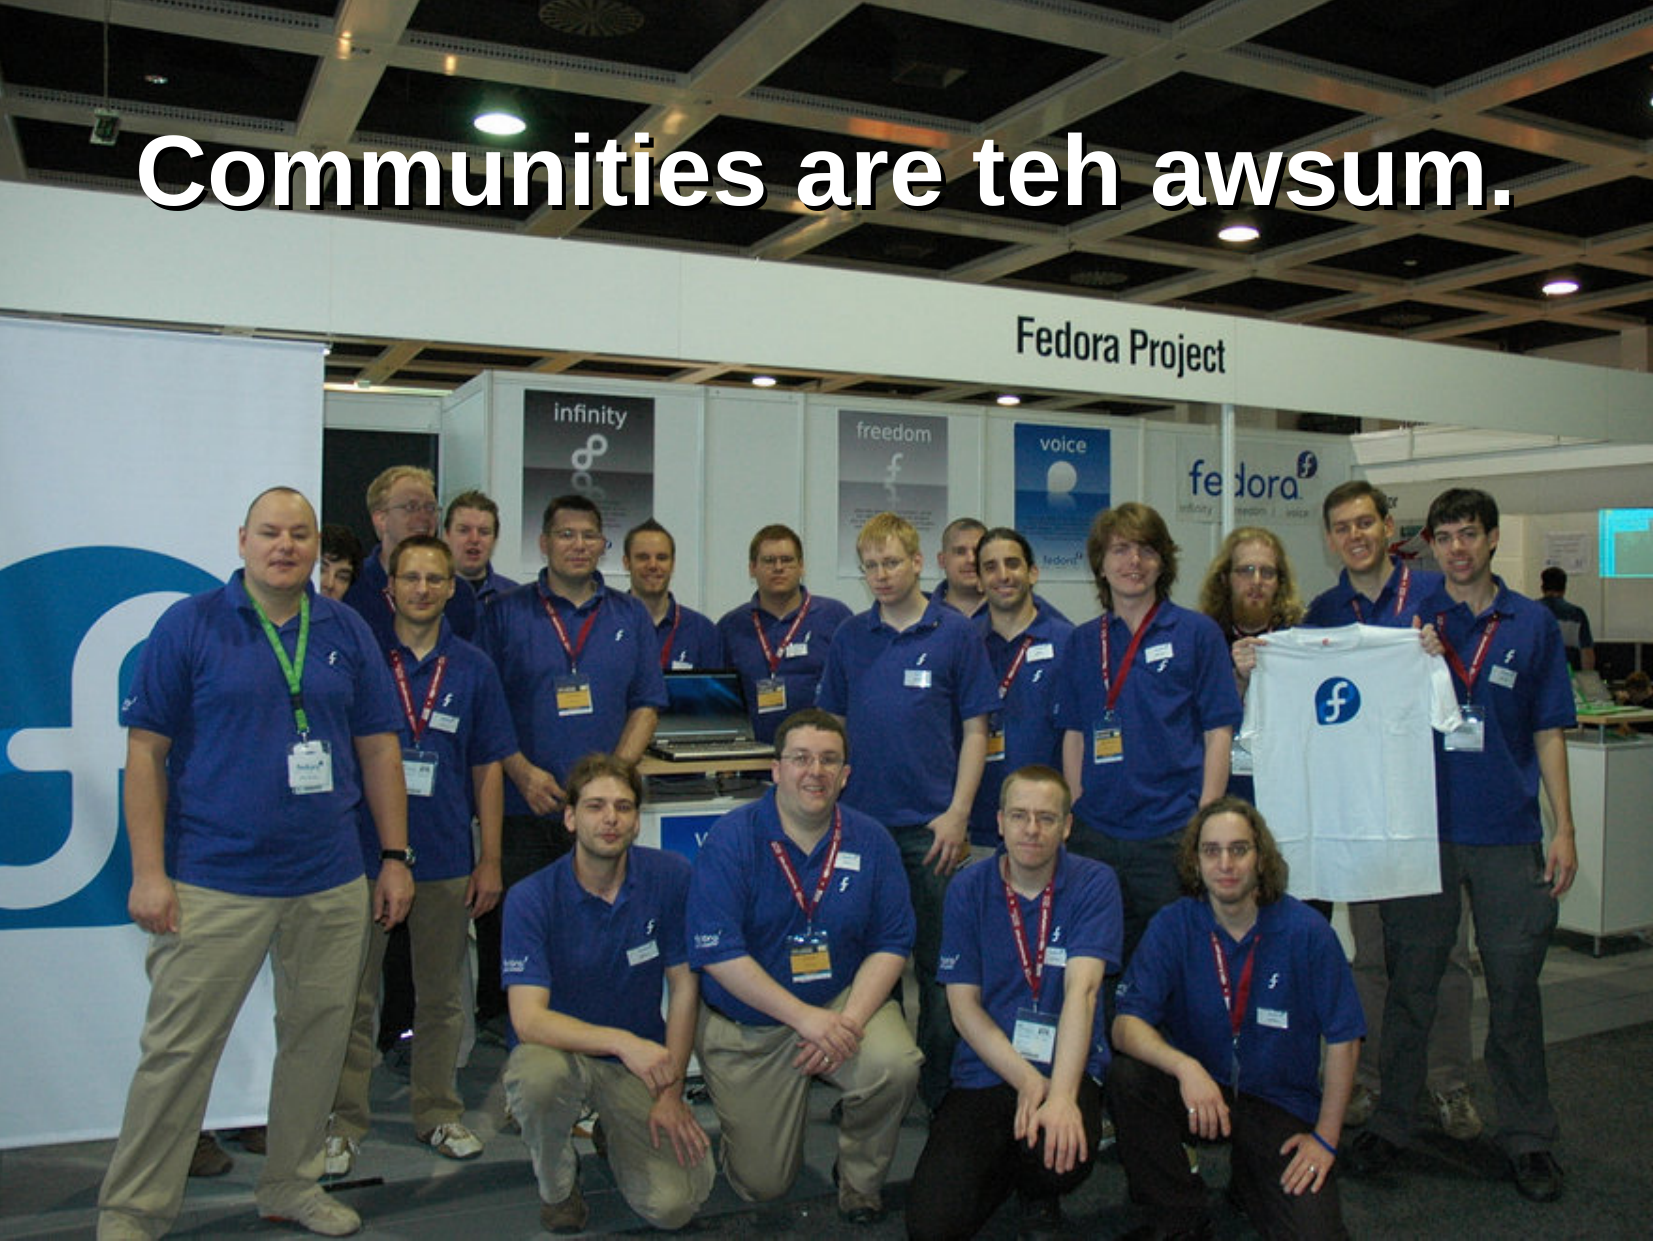

# Communities are teh awsum.
Communities are teh awsum.